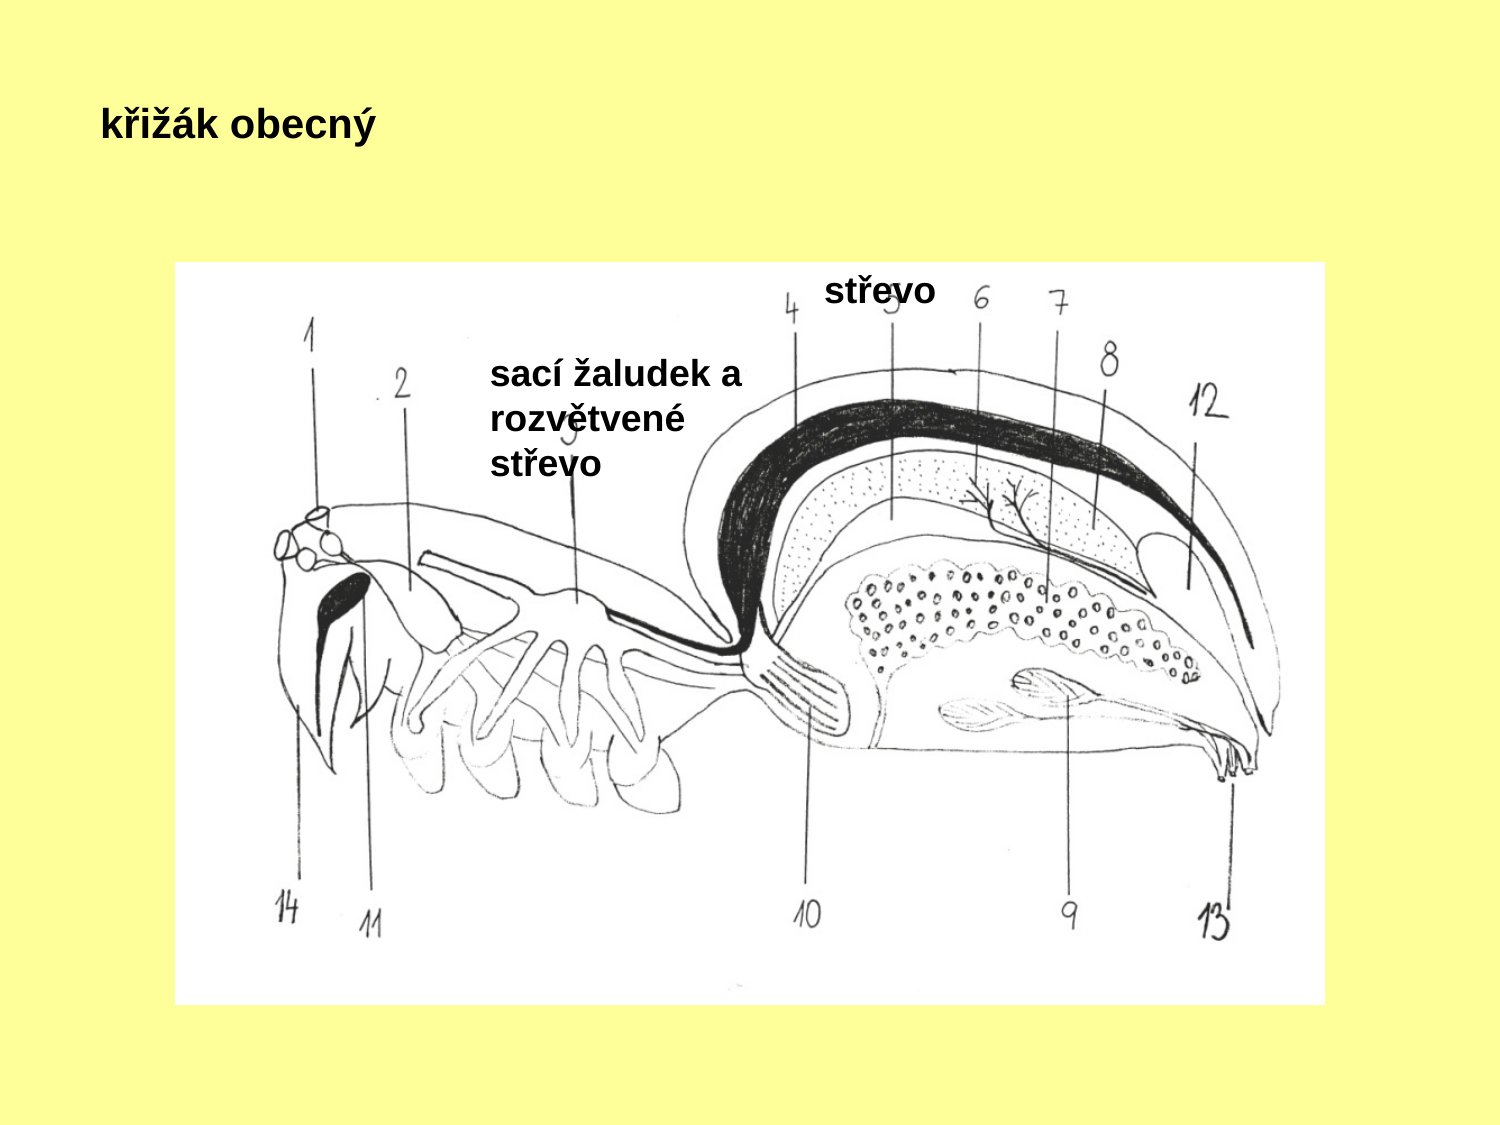

#
křižák obecný
střevo
sací žaludek a
rozvětvené
střevo